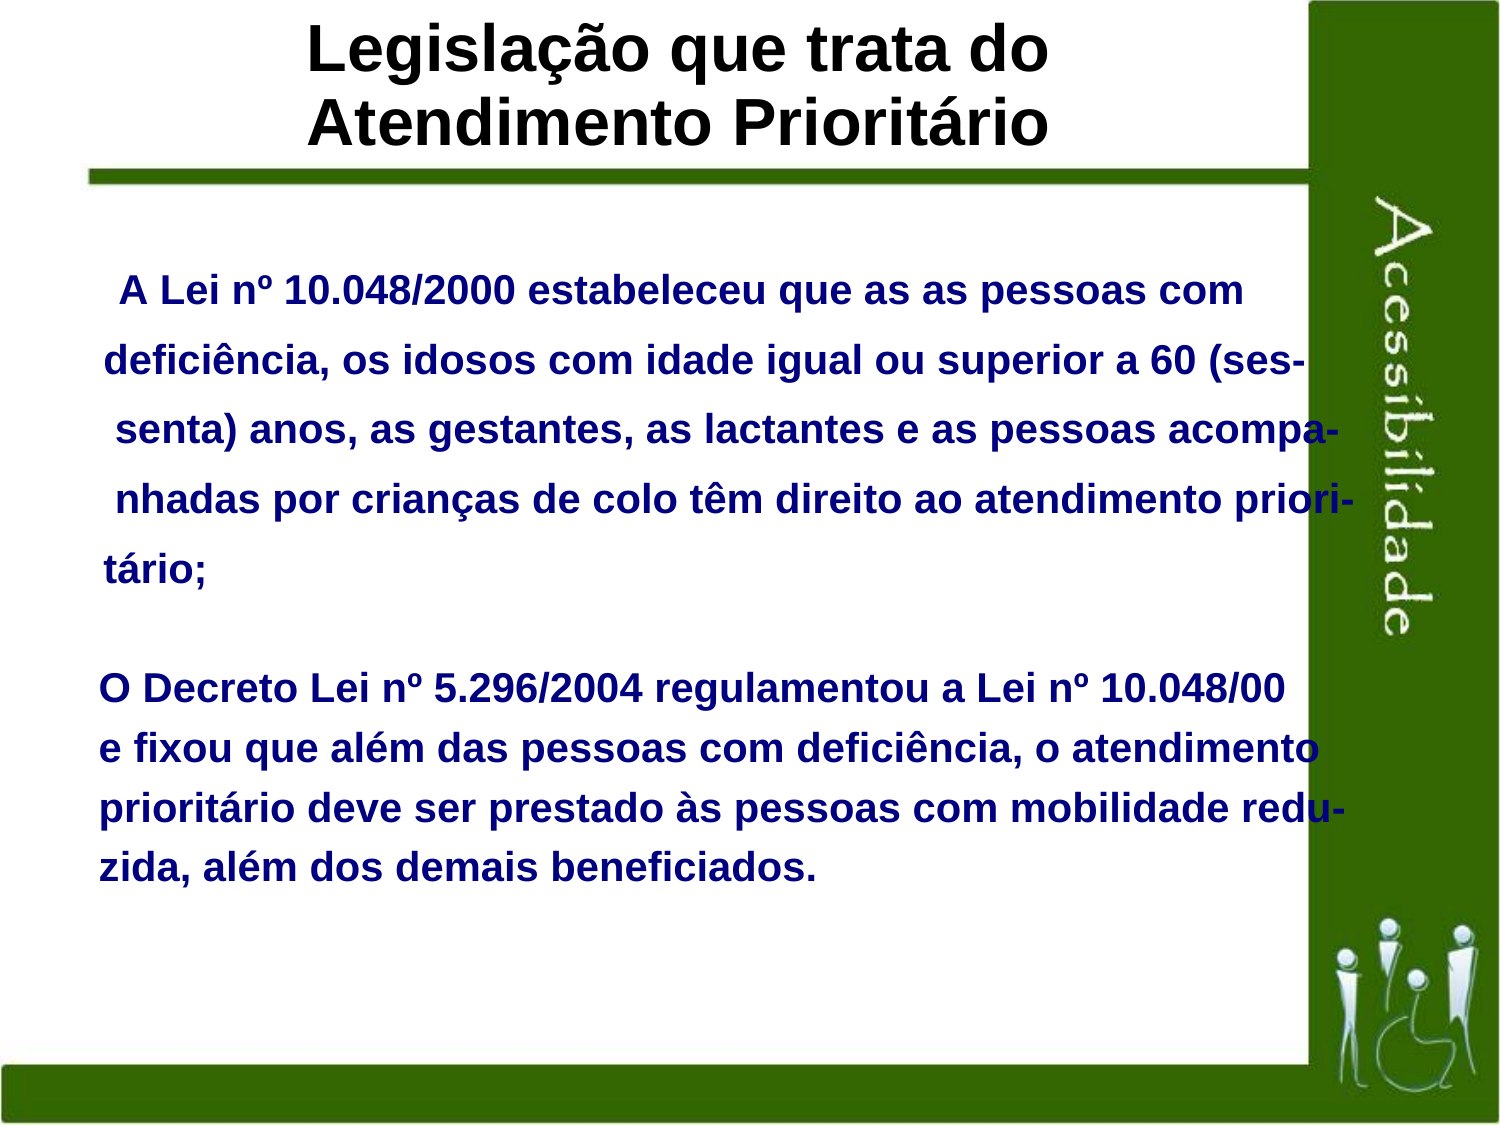

# Legislação que trata do Atendimento Prioritário
A Lei nº 10.048/2000 estabeleceu que as as pessoas com
deficiência, os idosos com idade igual ou superior a 60 (ses-
 senta) anos, as gestantes, as lactantes e as pessoas acompa-
 nhadas por crianças de colo têm direito ao atendimento priori-
tário;
 O Decreto Lei nº 5.296/2004 regulamentou a Lei nº 10.048/00
 e fixou que além das pessoas com deficiência, o atendimento
 prioritário deve ser prestado às pessoas com mobilidade redu-
 zida, além dos demais beneficiados.